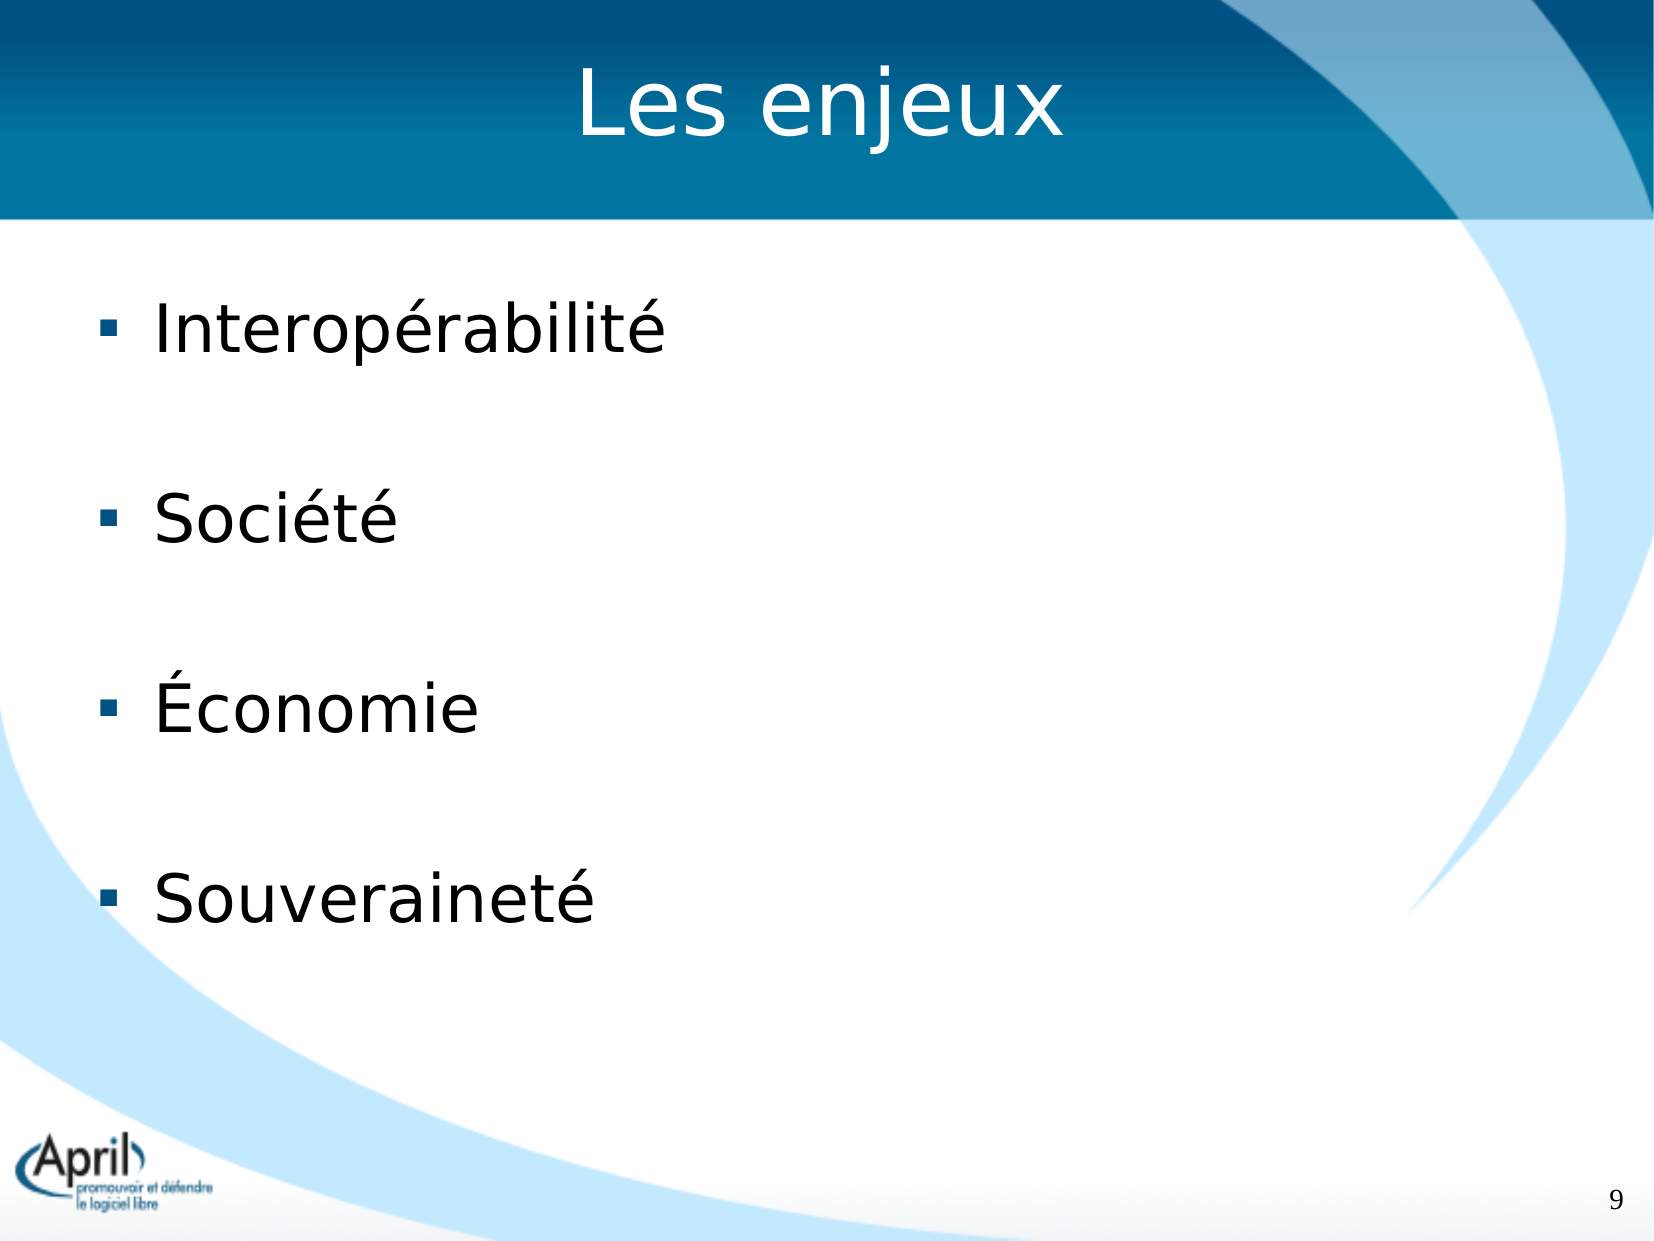

Les enjeux
# Interopérabilité
Société
Économie
Souveraineté
9